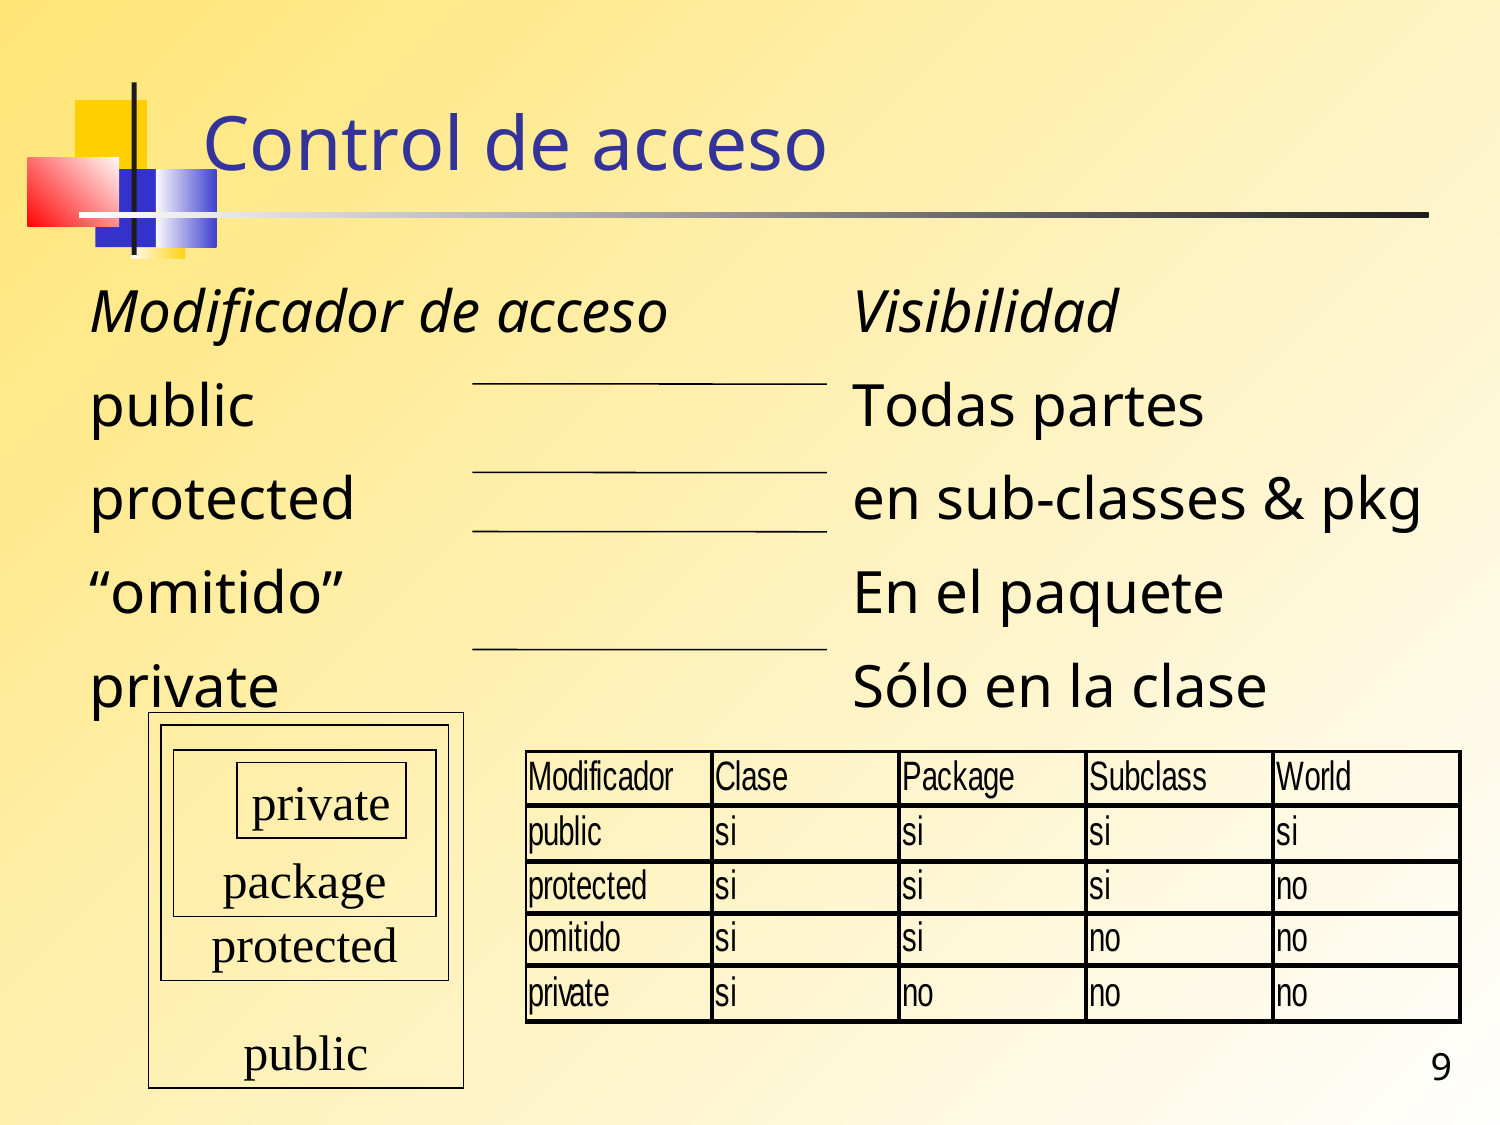

# Control de acceso
Modificador de acceso
public
protected
“omitido”
private
Visibilidad
Todas partes
en sub-classes & pkg
En el paquete
Sólo en la clase
public
protected
package
private
9